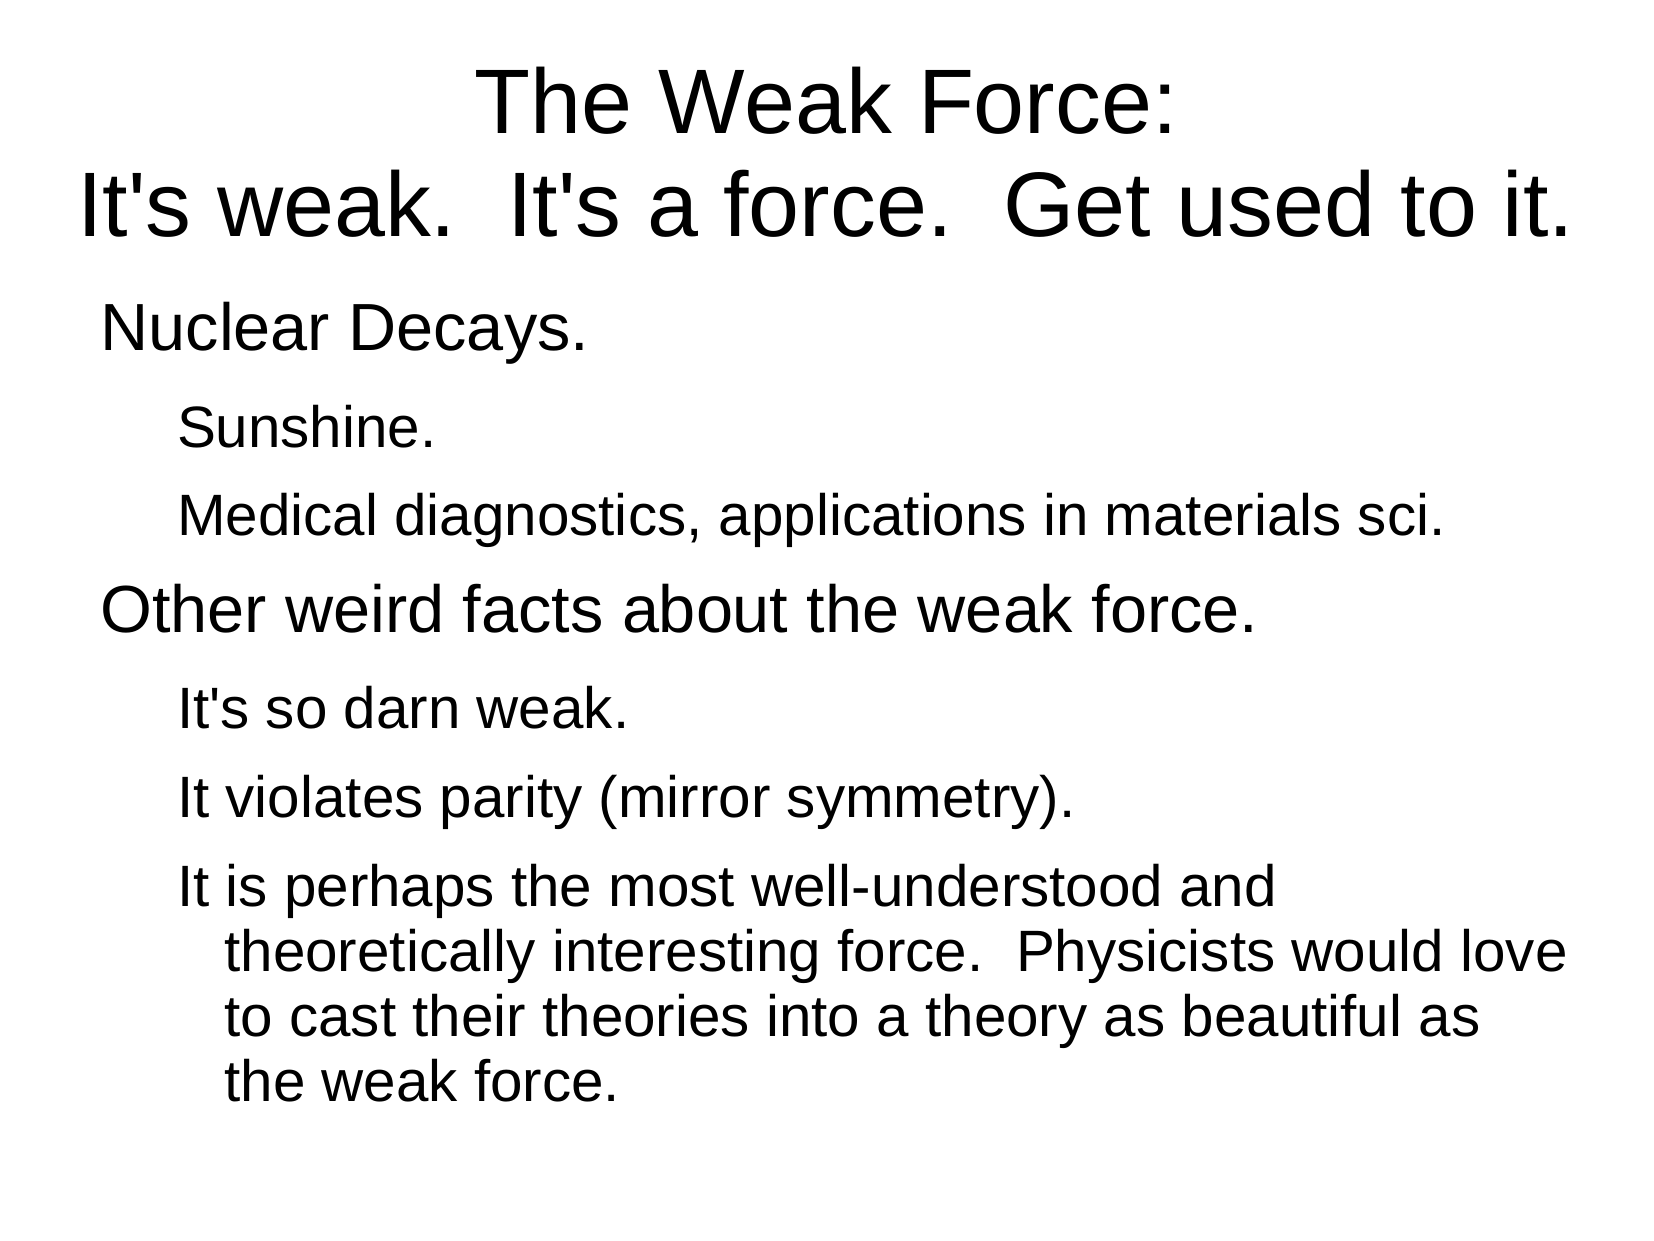

# The Weak Force: It's weak. It's a force. Get used to it.
Nuclear Decays.
Sunshine.
Medical diagnostics, applications in materials sci.
Other weird facts about the weak force.
It's so darn weak.
It violates parity (mirror symmetry).
It is perhaps the most well-understood and theoretically interesting force. Physicists would love to cast their theories into a theory as beautiful as the weak force.